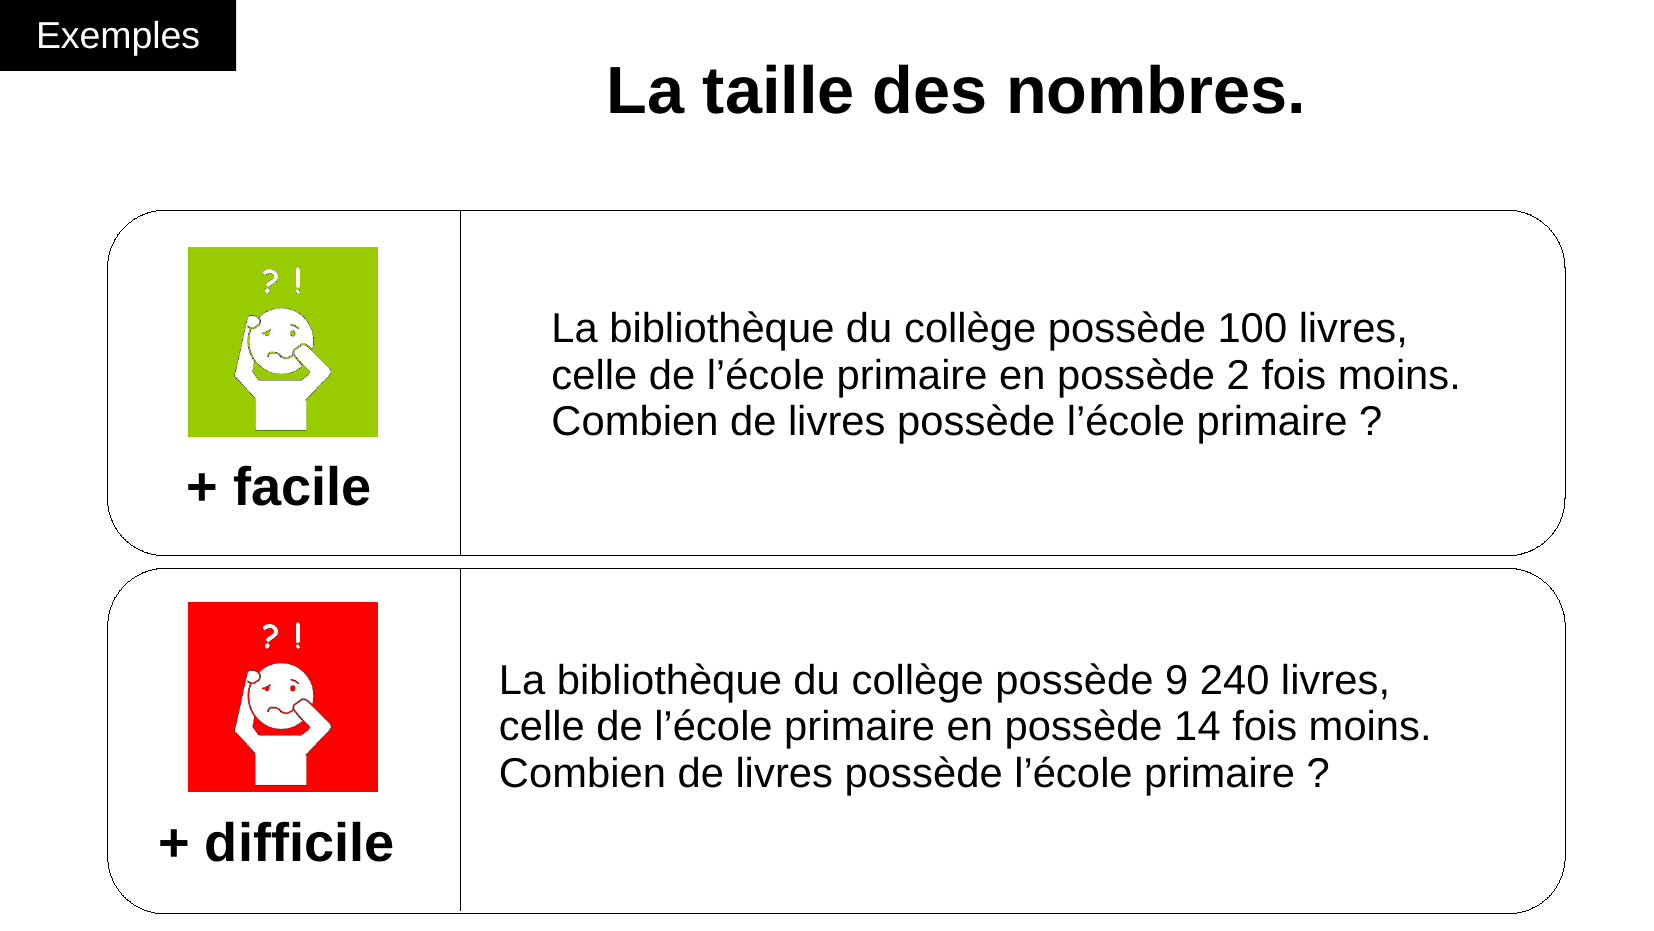

Exemples
La taille des nombres.
La bibliothèque du collège possède 100 livres,
celle de l’école primaire en possède 2 fois moins.
Combien de livres possède l’école primaire ?
+ facile
La bibliothèque du collège possède 9 240 livres,
celle de l’école primaire en possède 14 fois moins.
Combien de livres possède l’école primaire ?
+ difficile